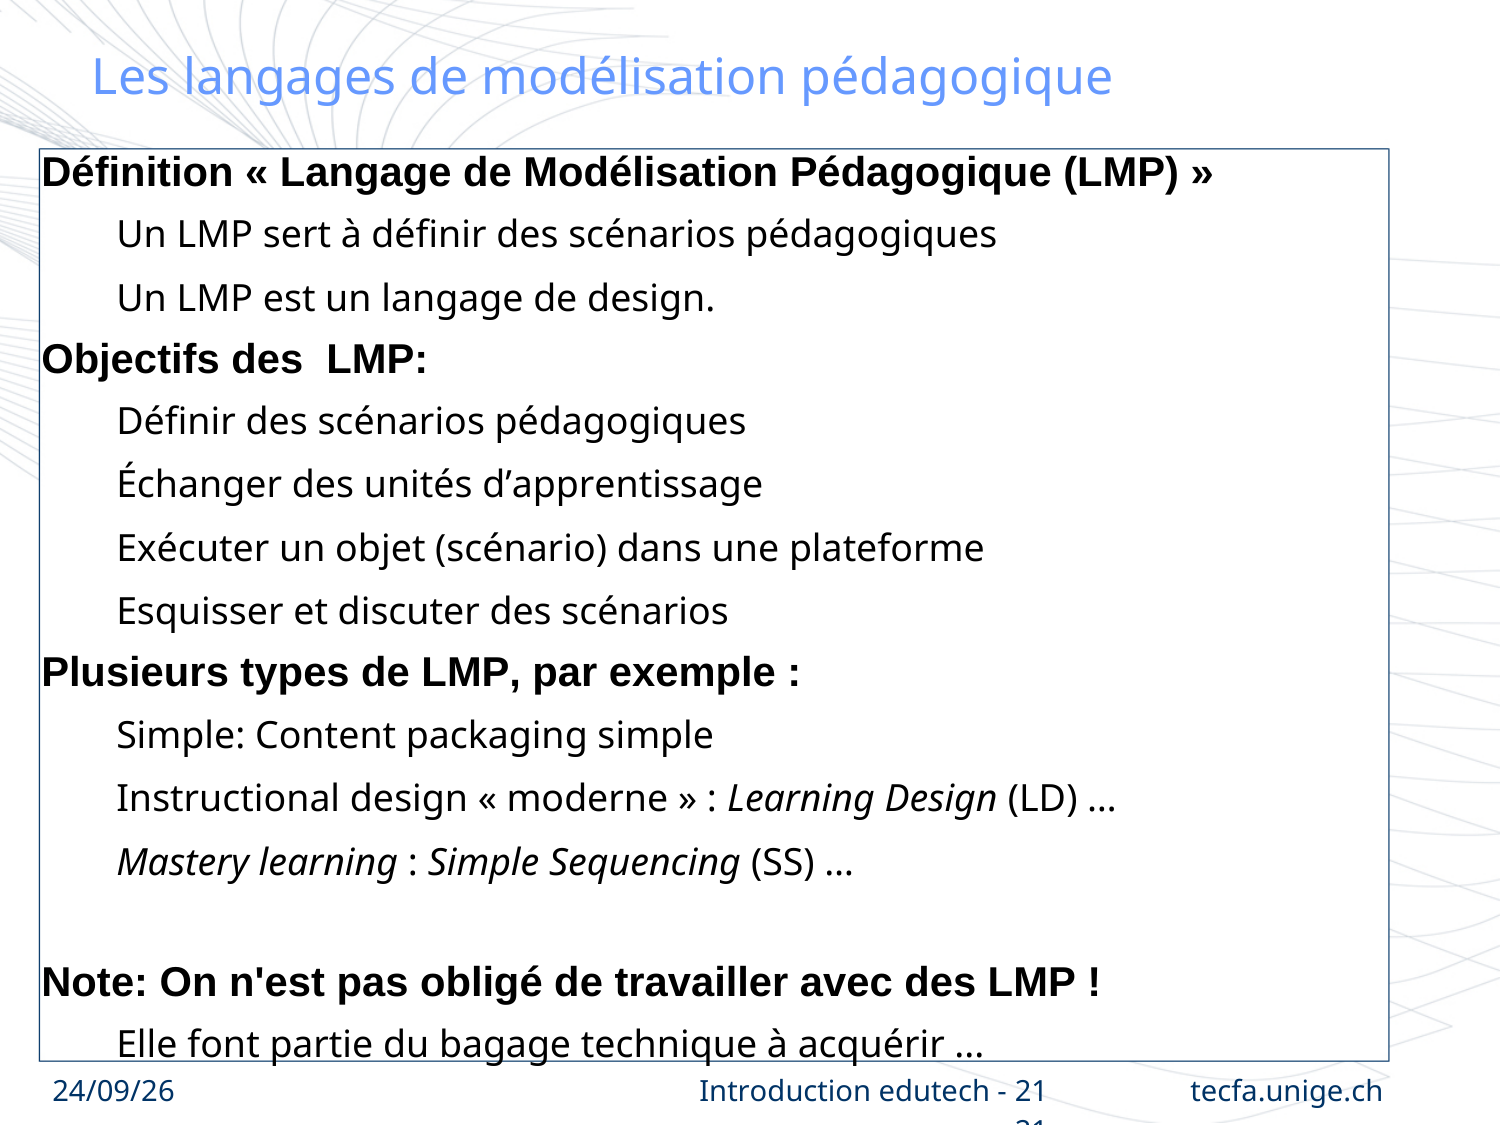

Les langages de modélisation pédagogique
# Définition « Langage de Modélisation Pédagogique (LMP) »
Un LMP sert à définir des scénarios pédagogiques
Un LMP est un langage de design.
Objectifs des LMP:
Définir des scénarios pédagogiques
Échanger des unités d’apprentissage
Exécuter un objet (scénario) dans une plateforme
Esquisser et discuter des scénarios
Plusieurs types de LMP, par exemple :
Simple: Content packaging simple
Instructional design « moderne » : Learning Design (LD) …
Mastery learning : Simple Sequencing (SS) …
Note: On n'est pas obligé de travailler avec des LMP !
Elle font partie du bagage technique à acquérir ...
21